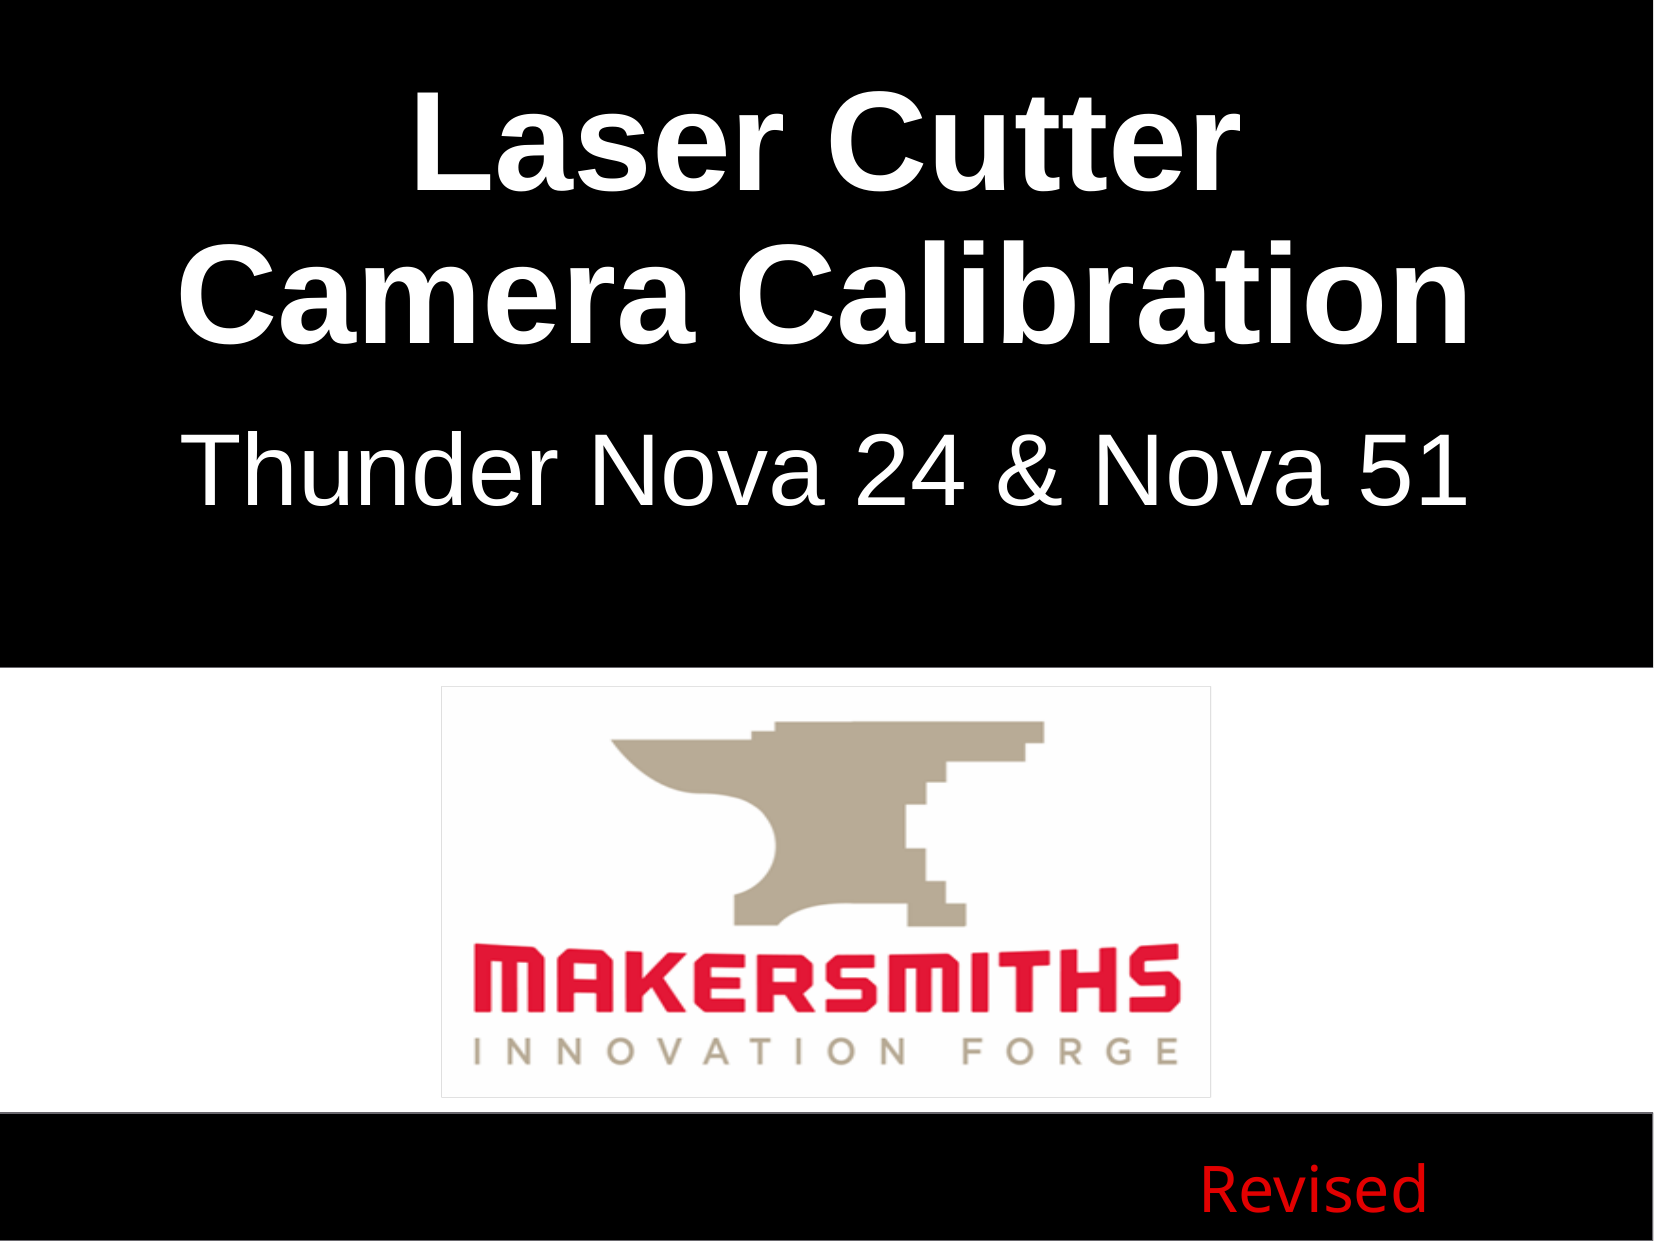

# Laser Cutter Camera Calibration
Thunder Nova 24 & Nova 51
Revised 2/12/24